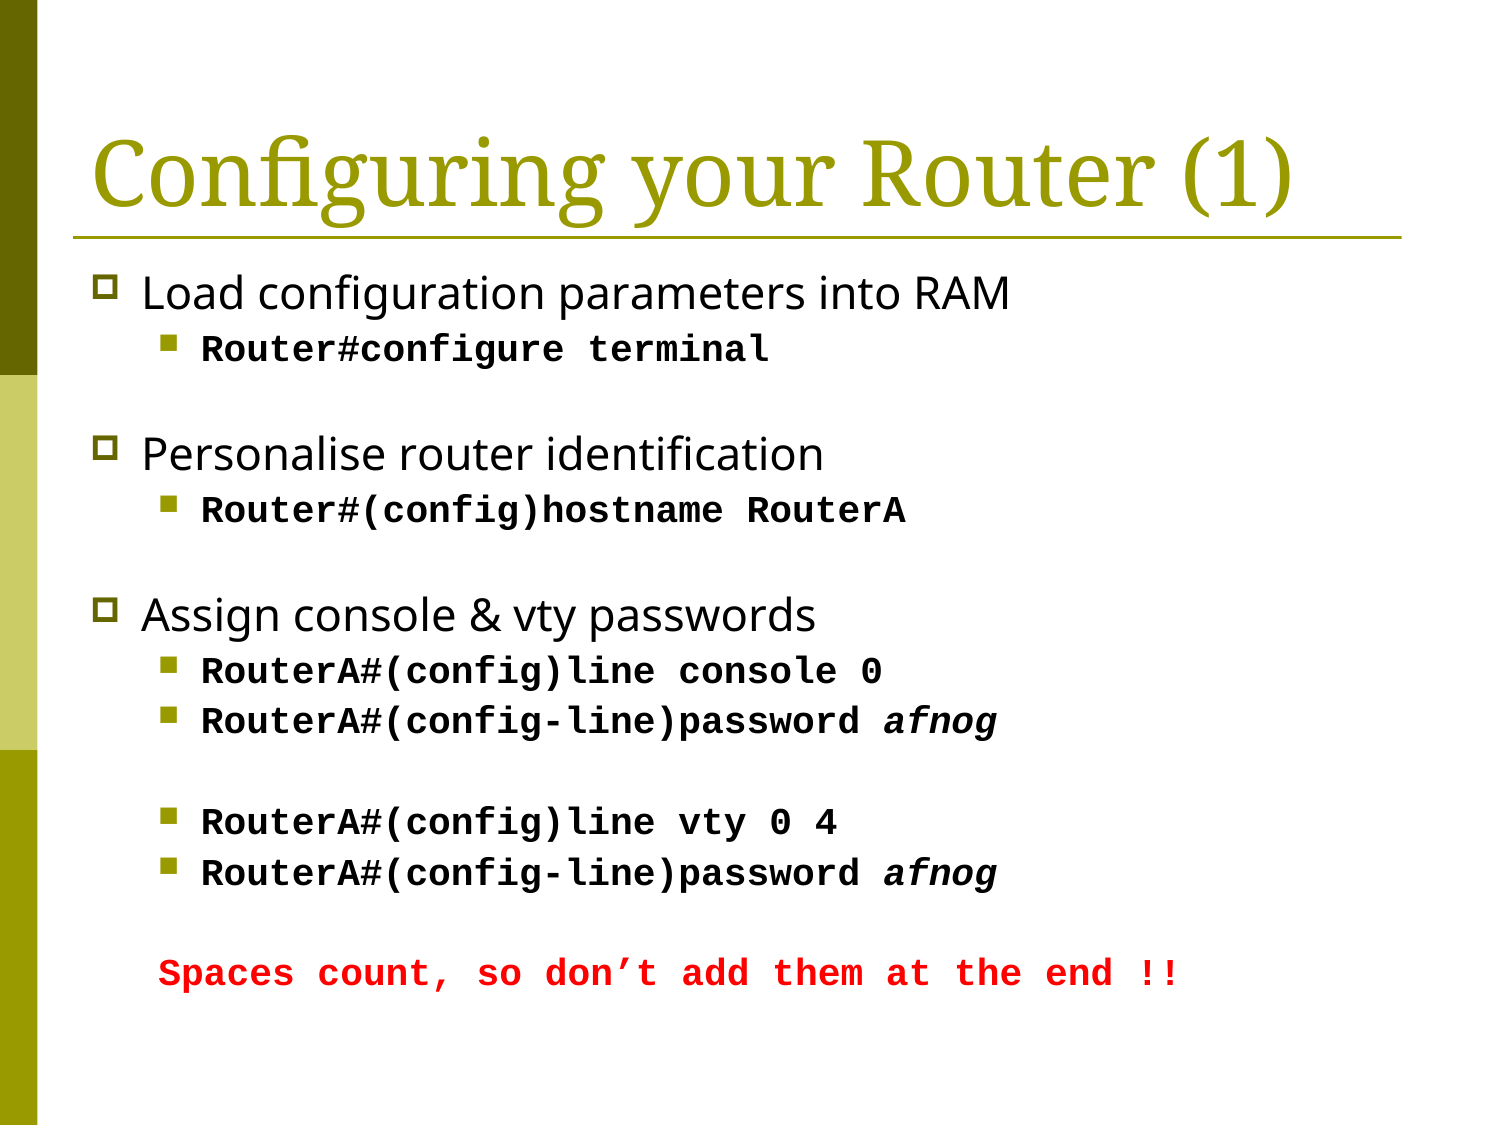

# Configuring your Router (1)
Load configuration parameters into RAM
Router#configure terminal
Personalise router identification
Router#(config)hostname RouterA
Assign console & vty passwords
RouterA#(config)line console 0
RouterA#(config-line)password afnog
RouterA#(config)line vty 0 4
RouterA#(config-line)password afnog
Spaces count, so don’t add them at the end !!